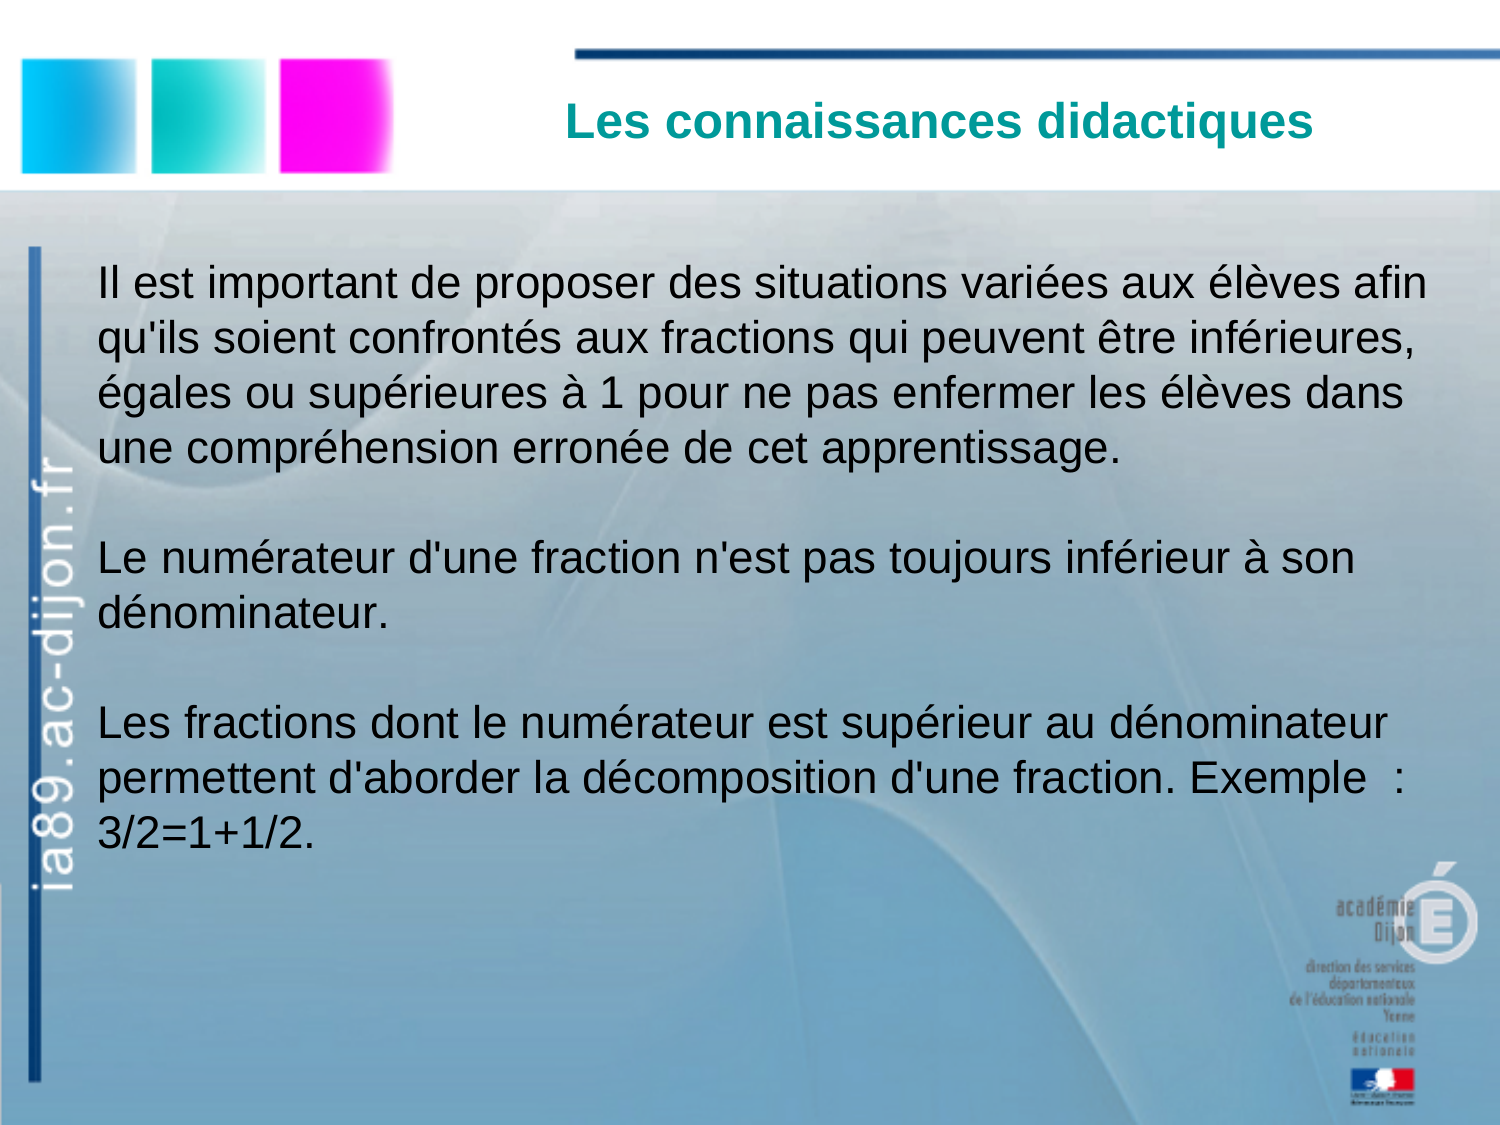

# Les connaissances didactiques
Il est important de proposer des situations variées aux élèves afin qu'ils soient confrontés aux fractions qui peuvent être inférieures, égales ou supérieures à 1 pour ne pas enfermer les élèves dans une compréhension erronée de cet apprentissage.
Le numérateur d'une fraction n'est pas toujours inférieur à son dénominateur.
Les fractions dont le numérateur est supérieur au dénominateur permettent d'aborder la décomposition d'une fraction. Exemple  : 3/2=1+1/2.